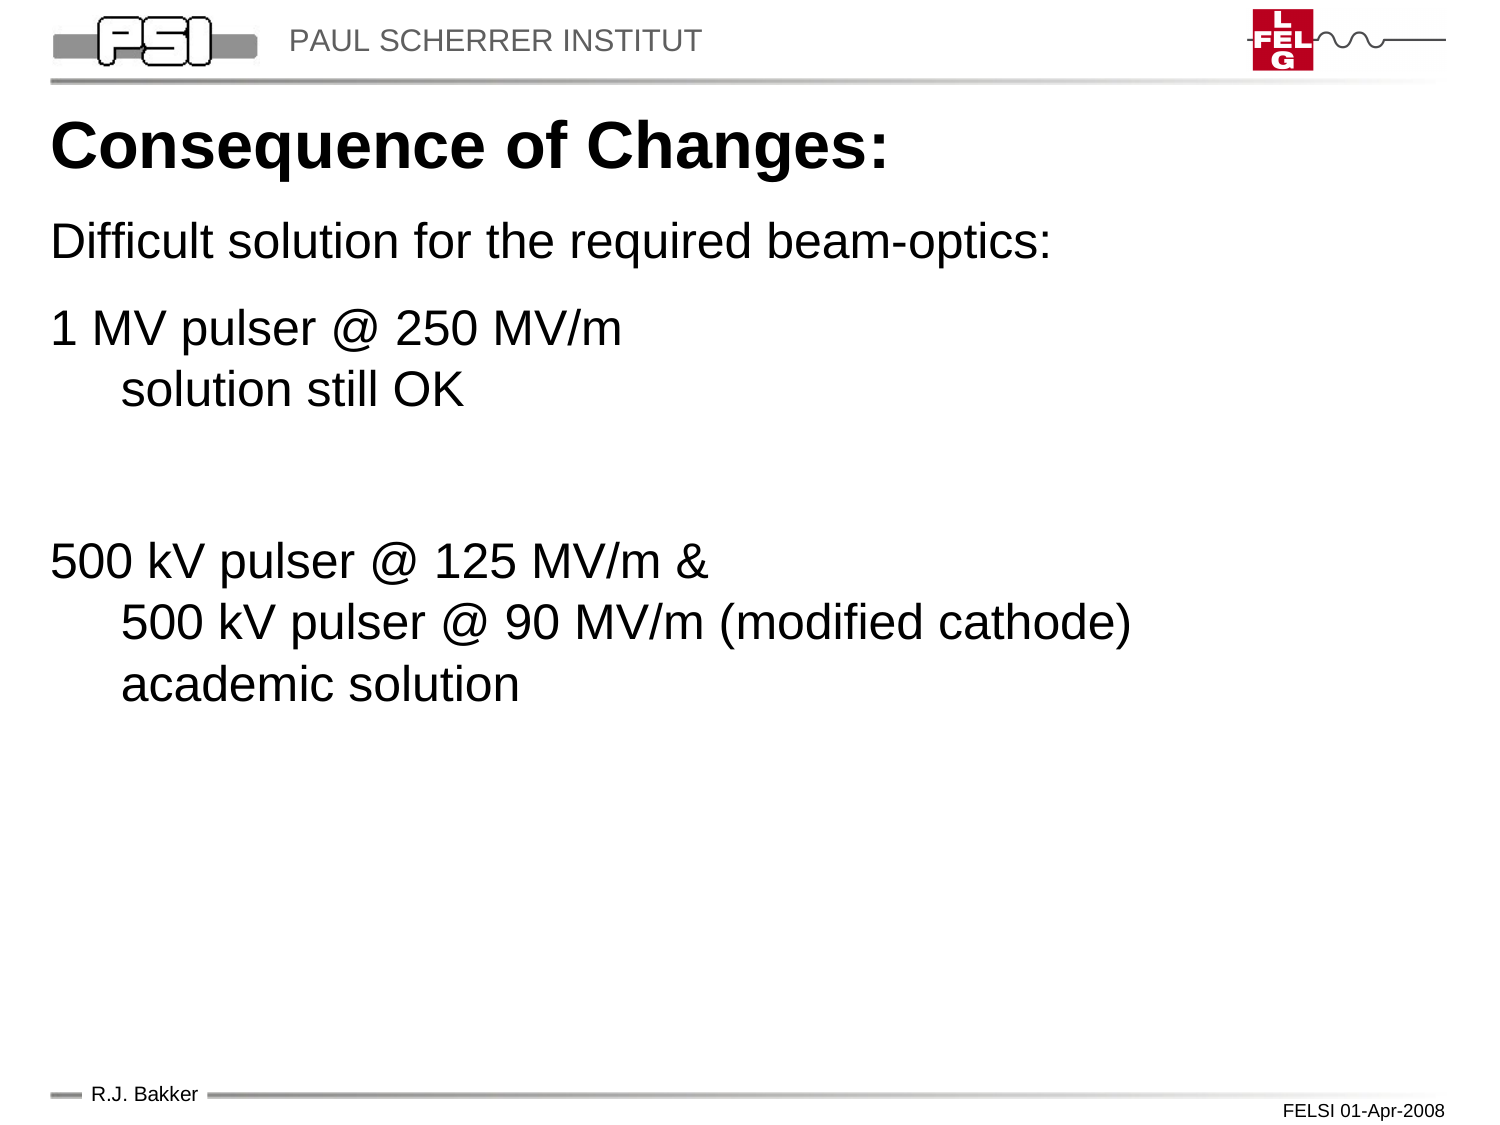

# Consequence of Changes:
Difficult solution for the required beam-optics:
1 MV pulser @ 250 MV/m
solution still OK
500 kV pulser @ 125 MV/m &
500 kV pulser @ 90 MV/m (modified cathode)
academic solution